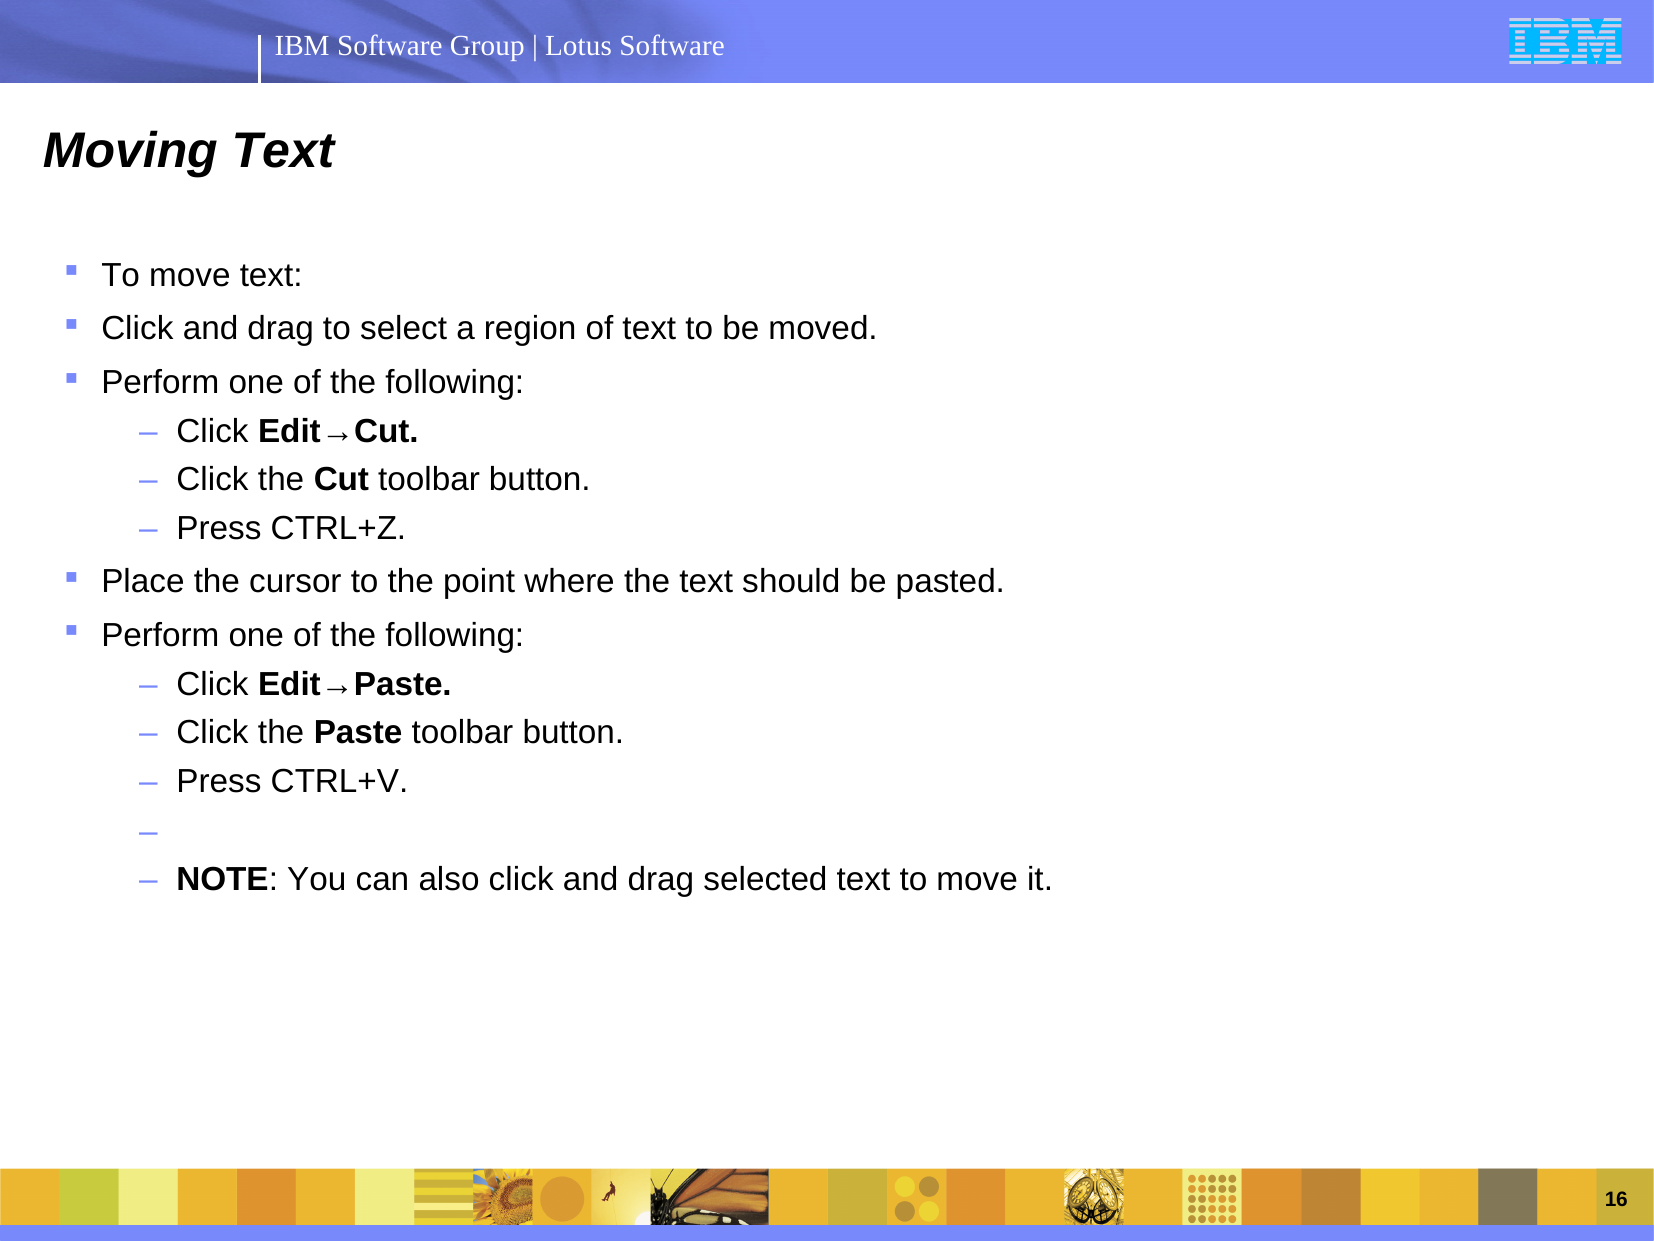

# Moving Text
To move text:
Click and drag to select a region of text to be moved.
Perform one of the following:
Click Edit→Cut.
Click the Cut toolbar button.
Press CTRL+Z.
Place the cursor to the point where the text should be pasted.
Perform one of the following:
Click Edit→Paste.
Click the Paste toolbar button.
Press CTRL+V.
NOTE: You can also click and drag selected text to move it.
16